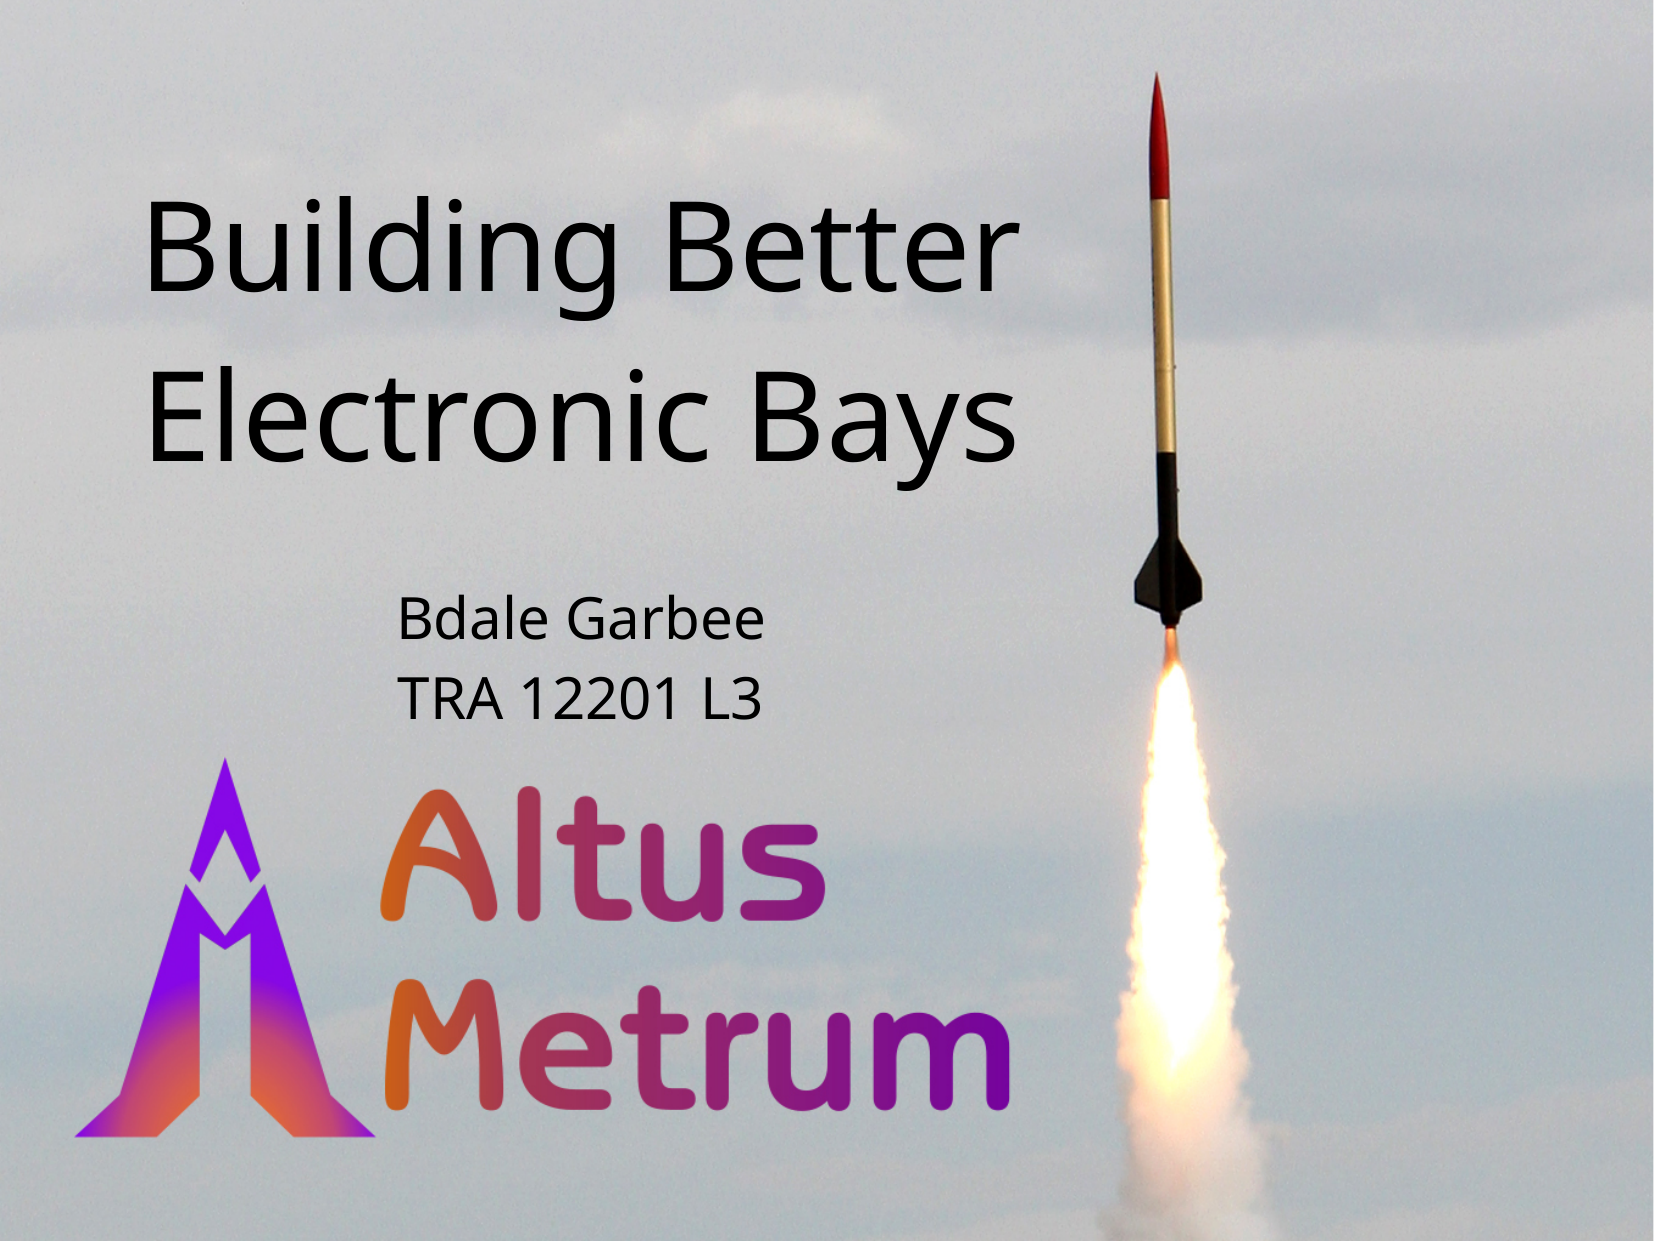

# Title
Building Better Electronic Bays
Bdale Garbee
TRA 12201 L3